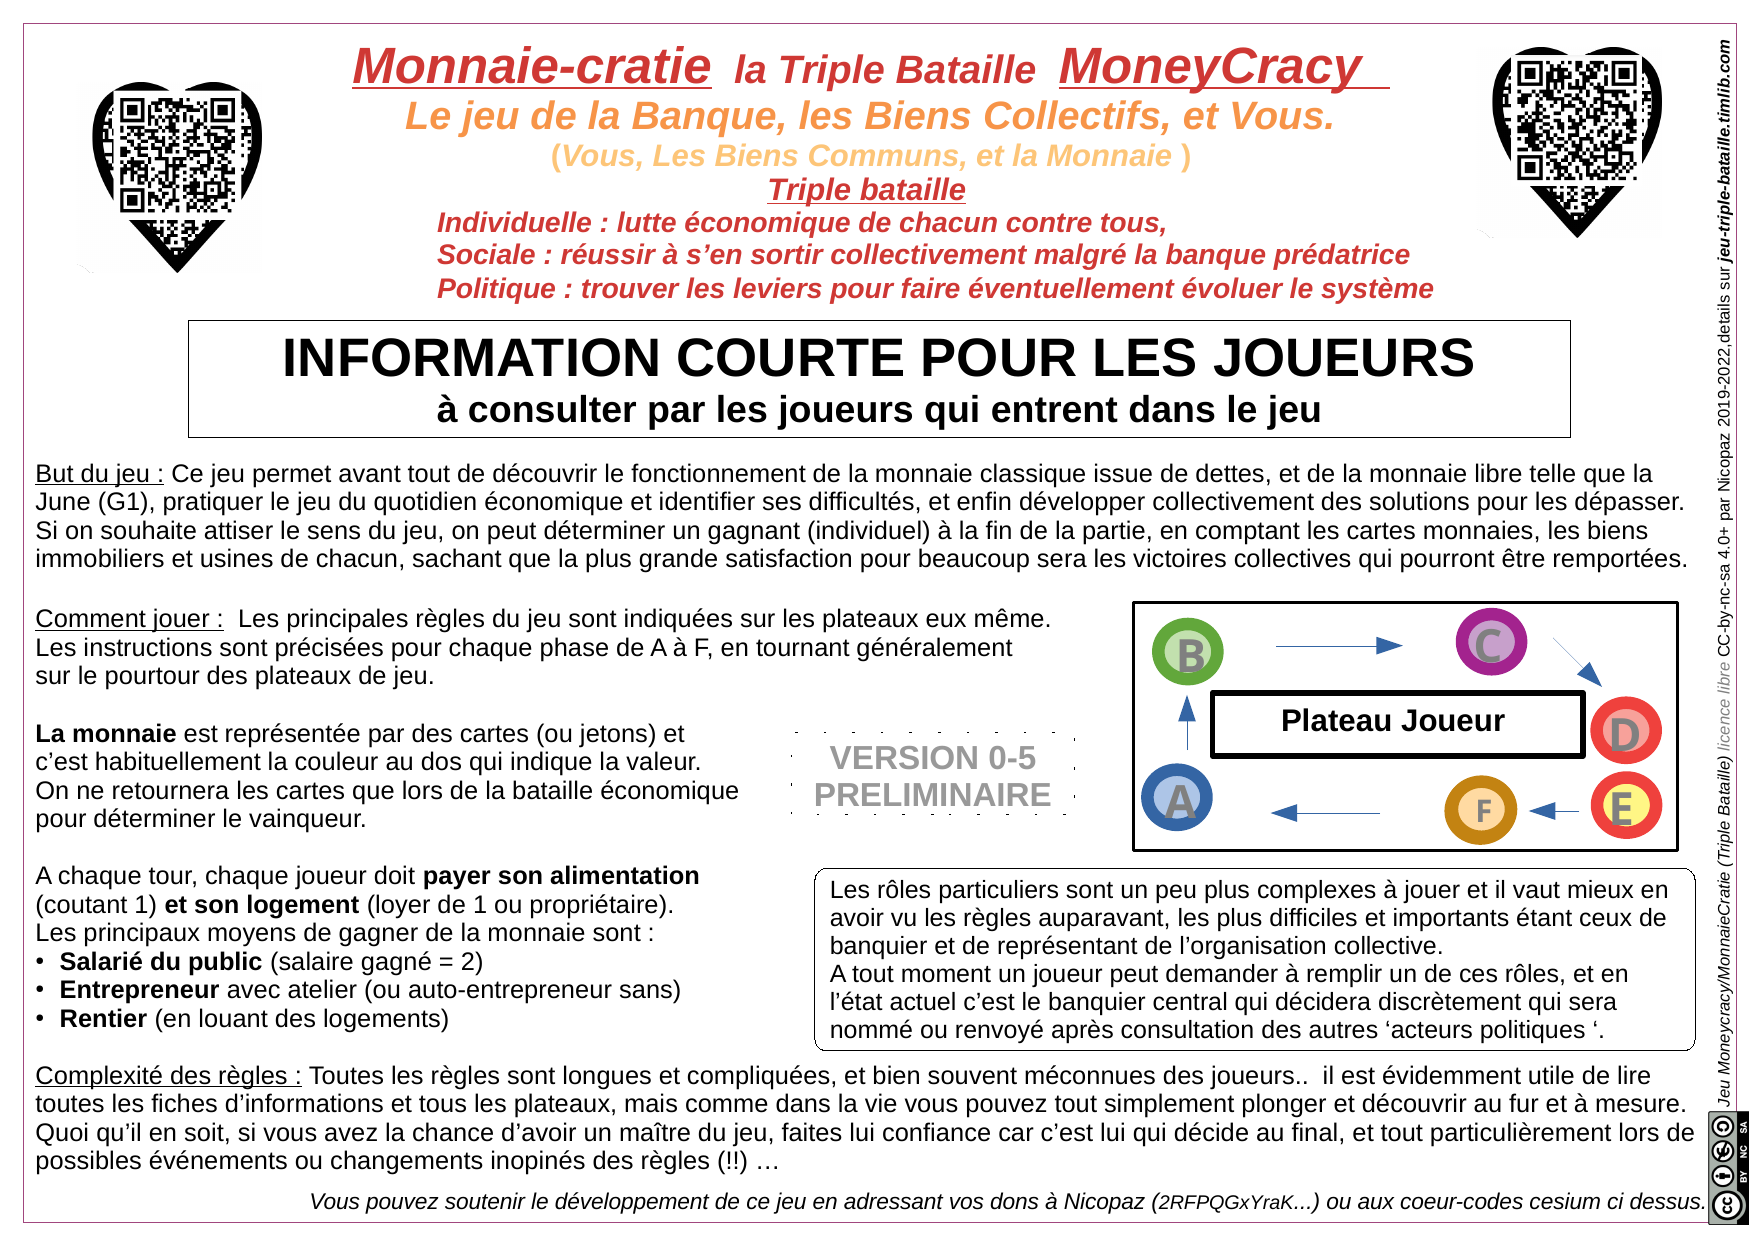

Vieux design
Monnaie-cratie la Triple Bataille MoneyCracy
Le jeu de la Banque, les Biens Collectifs, et Vous.
(Vous, Les Biens Communs, et la Monnaie )
Triple bataille
								Individuelle : lutte économique de chacun contre tous,
								Sociale : réussir à s’en sortir collectivement malgré la banque prédatrice
								Politique : trouver les leviers pour faire éventuellement évoluer le système
But du jeu : Ce jeu permet avant tout de découvrir le fonctionnement de la monnaie classique issue de dettes, et de la monnaie libre telle que la June (G1), pratiquer le jeu du quotidien économique et identifier ses difficultés, et enfin développer collectivement des solutions pour les dépasser.
Si on souhaite attiser le sens du jeu, on peut déterminer un gagnant (individuel) à la fin de la partie, en comptant les cartes monnaies, les biens immobiliers et usines de chacun, sachant que la plus grande satisfaction pour beaucoup sera les victoires collectives qui pourront être remportées.
Comment jouer : Les principales règles du jeu sont indiquées sur les plateaux eux même.
Les instructions sont précisées pour chaque phase de A à F, en tournant généralement
sur le pourtour des plateaux de jeu.
La monnaie est représentée par des cartes (ou jetons) et
c’est habituellement la couleur au dos qui indique la valeur.
On ne retournera les cartes que lors de la bataille économique
pour déterminer le vainqueur.
A chaque tour, chaque joueur doit payer son alimentation
(coutant 1) et son logement (loyer de 1 ou propriétaire).
Les principaux moyens de gagner de la monnaie sont :
Salarié du public (salaire gagné = 2)
Entrepreneur avec atelier (ou auto-entrepreneur sans)
Rentier (en louant des logements)
Complexité des règles : Toutes les règles sont longues et compliquées, et bien souvent méconnues des joueurs.. il est évidemment utile de lire toutes les fiches d’informations et tous les plateaux, mais comme dans la vie vous pouvez tout simplement plonger et découvrir au fur et à mesure.
Quoi qu’il en soit, si vous avez la chance d’avoir un maître du jeu, faites lui confiance car c’est lui qui décide au final, et tout particulièrement lors de possibles événements ou changements inopinés des règles (!!) …
Vous pouvez soutenir le développement de ce jeu en adressant vos dons à Nicopaz (2RFPQGxYraK...) ou aux coeur-codes cesium ci dessus.
Nicopaz
Dons moneycracy
# INFORMATION COURTE POUR LES JOUEURS à consulter par les joueurs qui entrent dans le jeu
C
B
Plateau Joueur
D
VERSION 0-5 PRELIMINAIRE
A
E
F
 F
Les rôles particuliers sont un peu plus complexes à jouer et il vaut mieux en avoir vu les règles auparavant, les plus difficiles et importants étant ceux de banquier et de représentant de l’organisation collective.
A tout moment un joueur peut demander à remplir un de ces rôles, et en l’état actuel c’est le banquier central qui décidera discrètement qui sera nommé ou renvoyé après consultation des autres ‘acteurs politiques ‘.